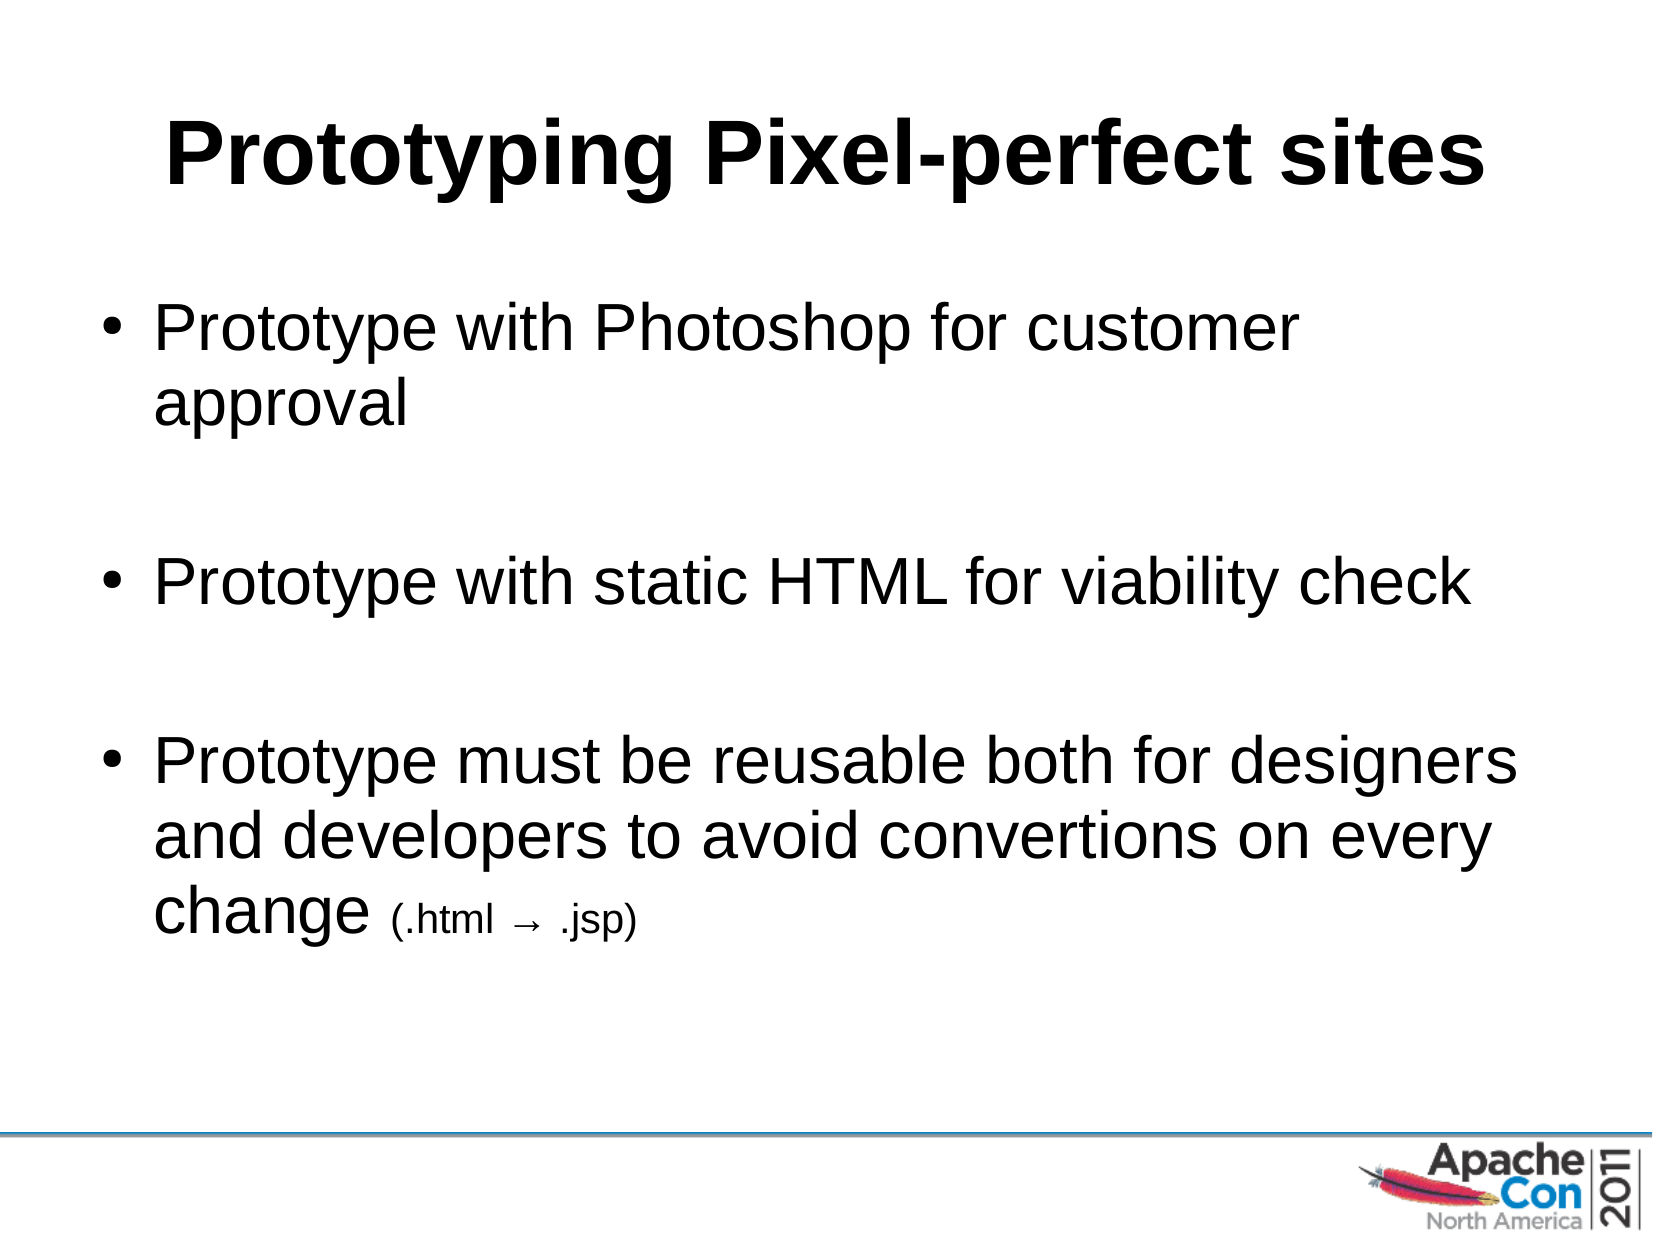

# Prototyping Pixel-perfect sites
Prototype with Photoshop for customer approval
Prototype with static HTML for viability check
Prototype must be reusable both for designers and developers to avoid convertions on every change (.html → .jsp)